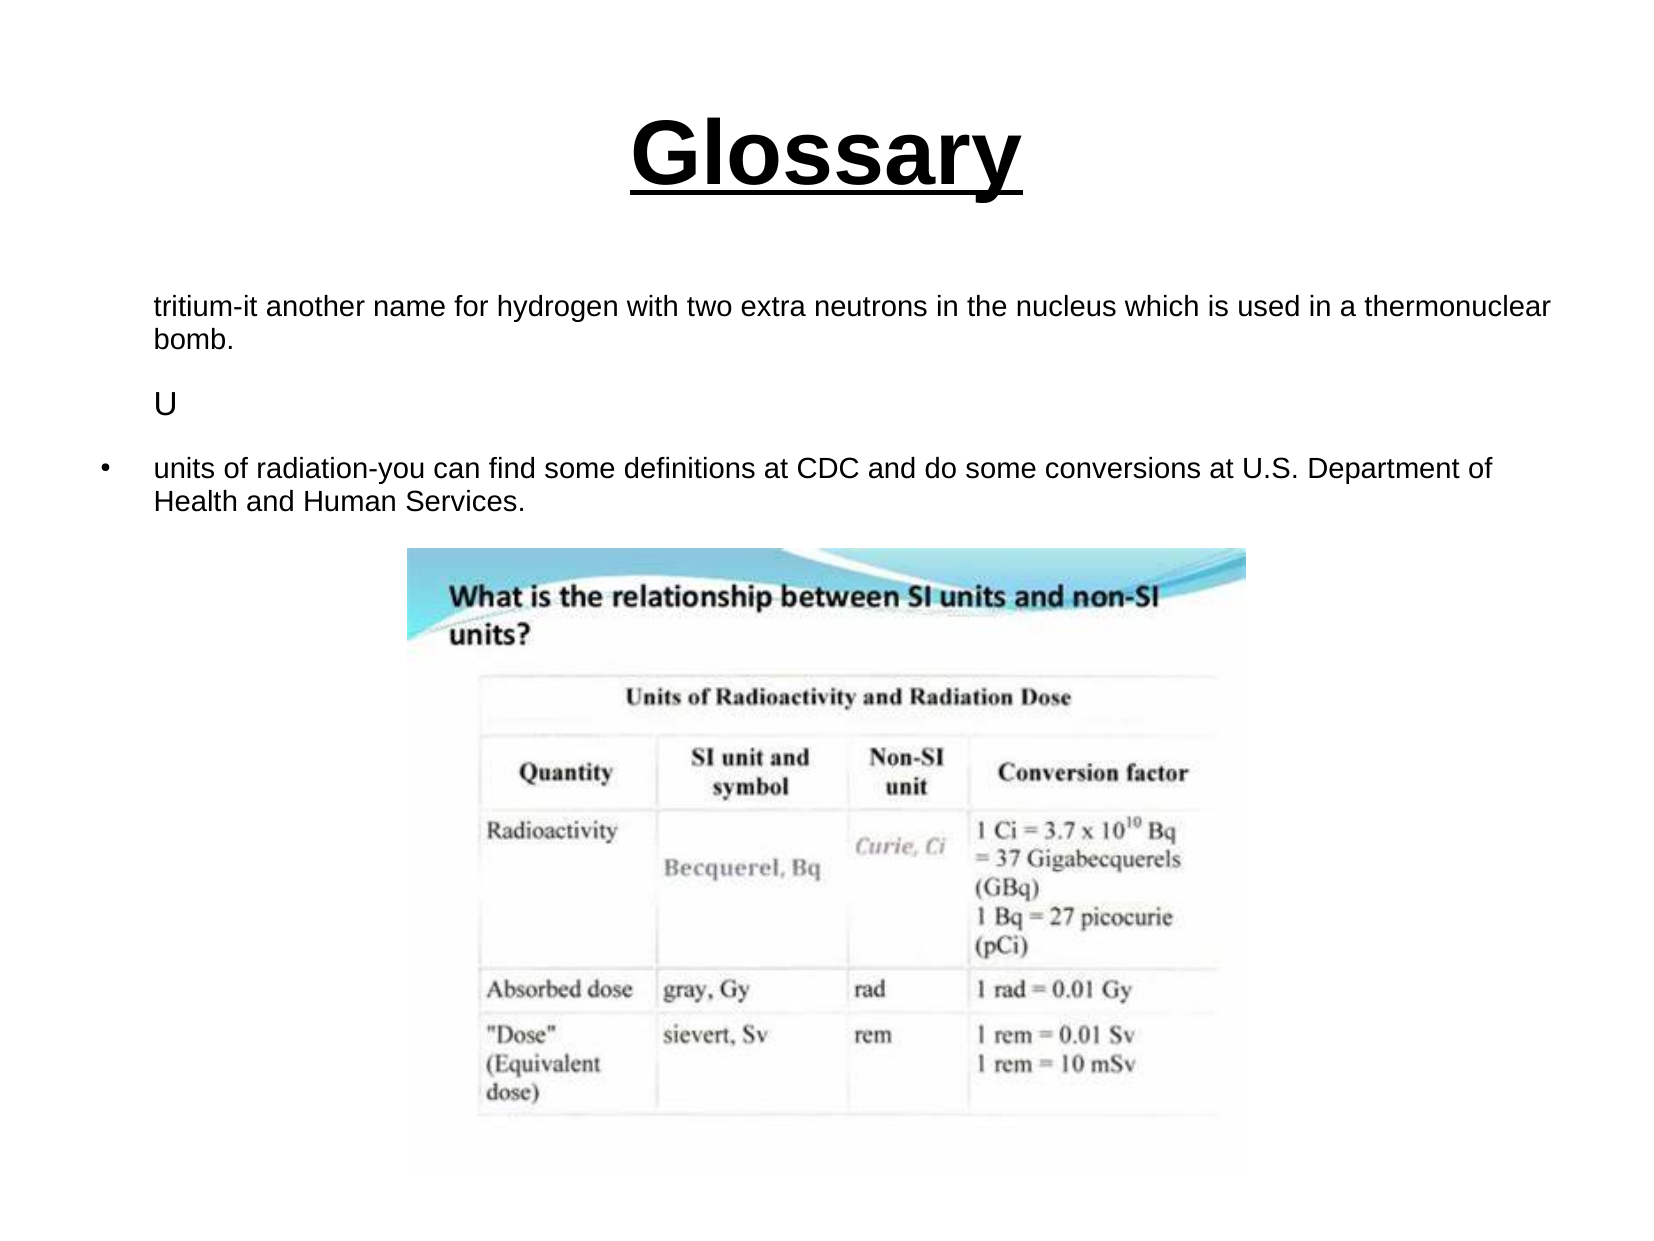

# Glossary
tritium-it another name for hydrogen with two extra neutrons in the nucleus which is used in a thermonuclear bomb.
U
units of radiation-you can find some definitions at CDC and do some conversions at U.S. Department of Health and Human Services.